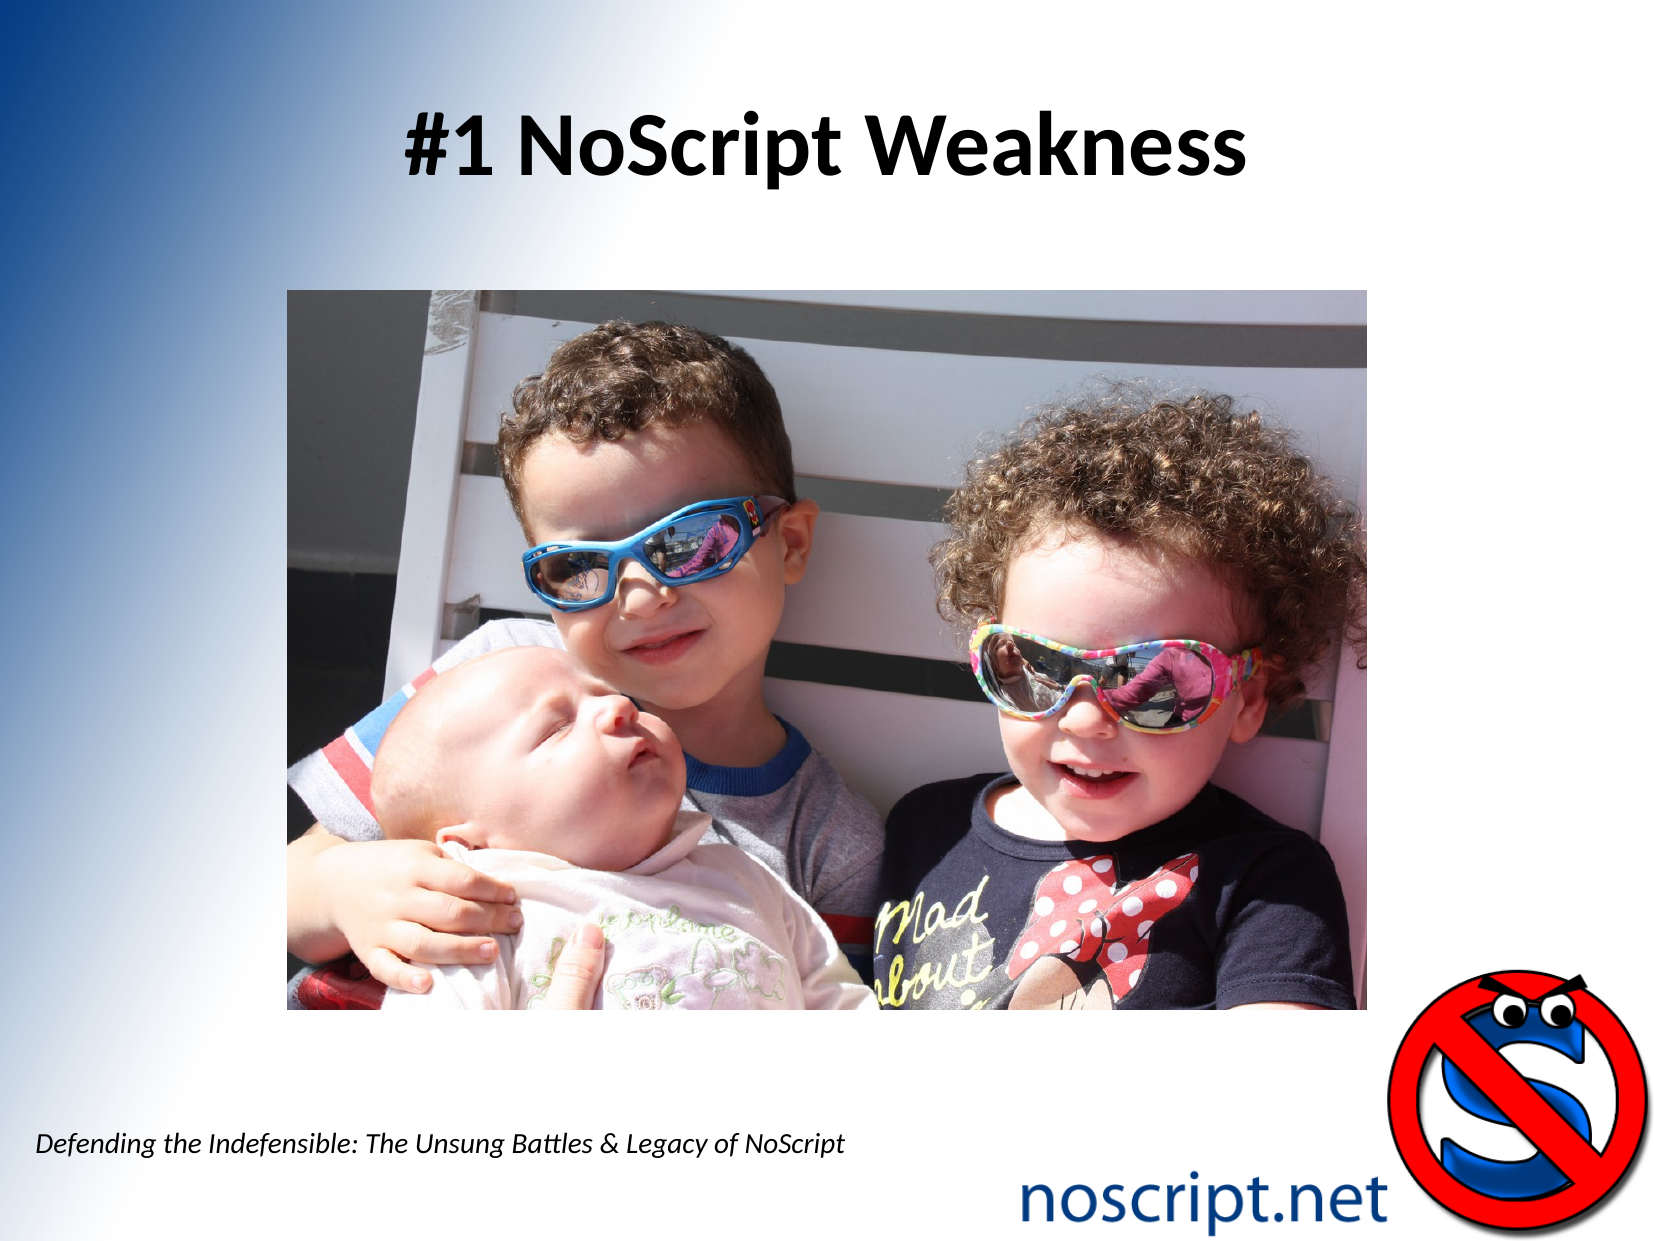

# #1 NoScript Weakness
Defending the Indefensible: The Unsung Battles & Legacy of NoScript